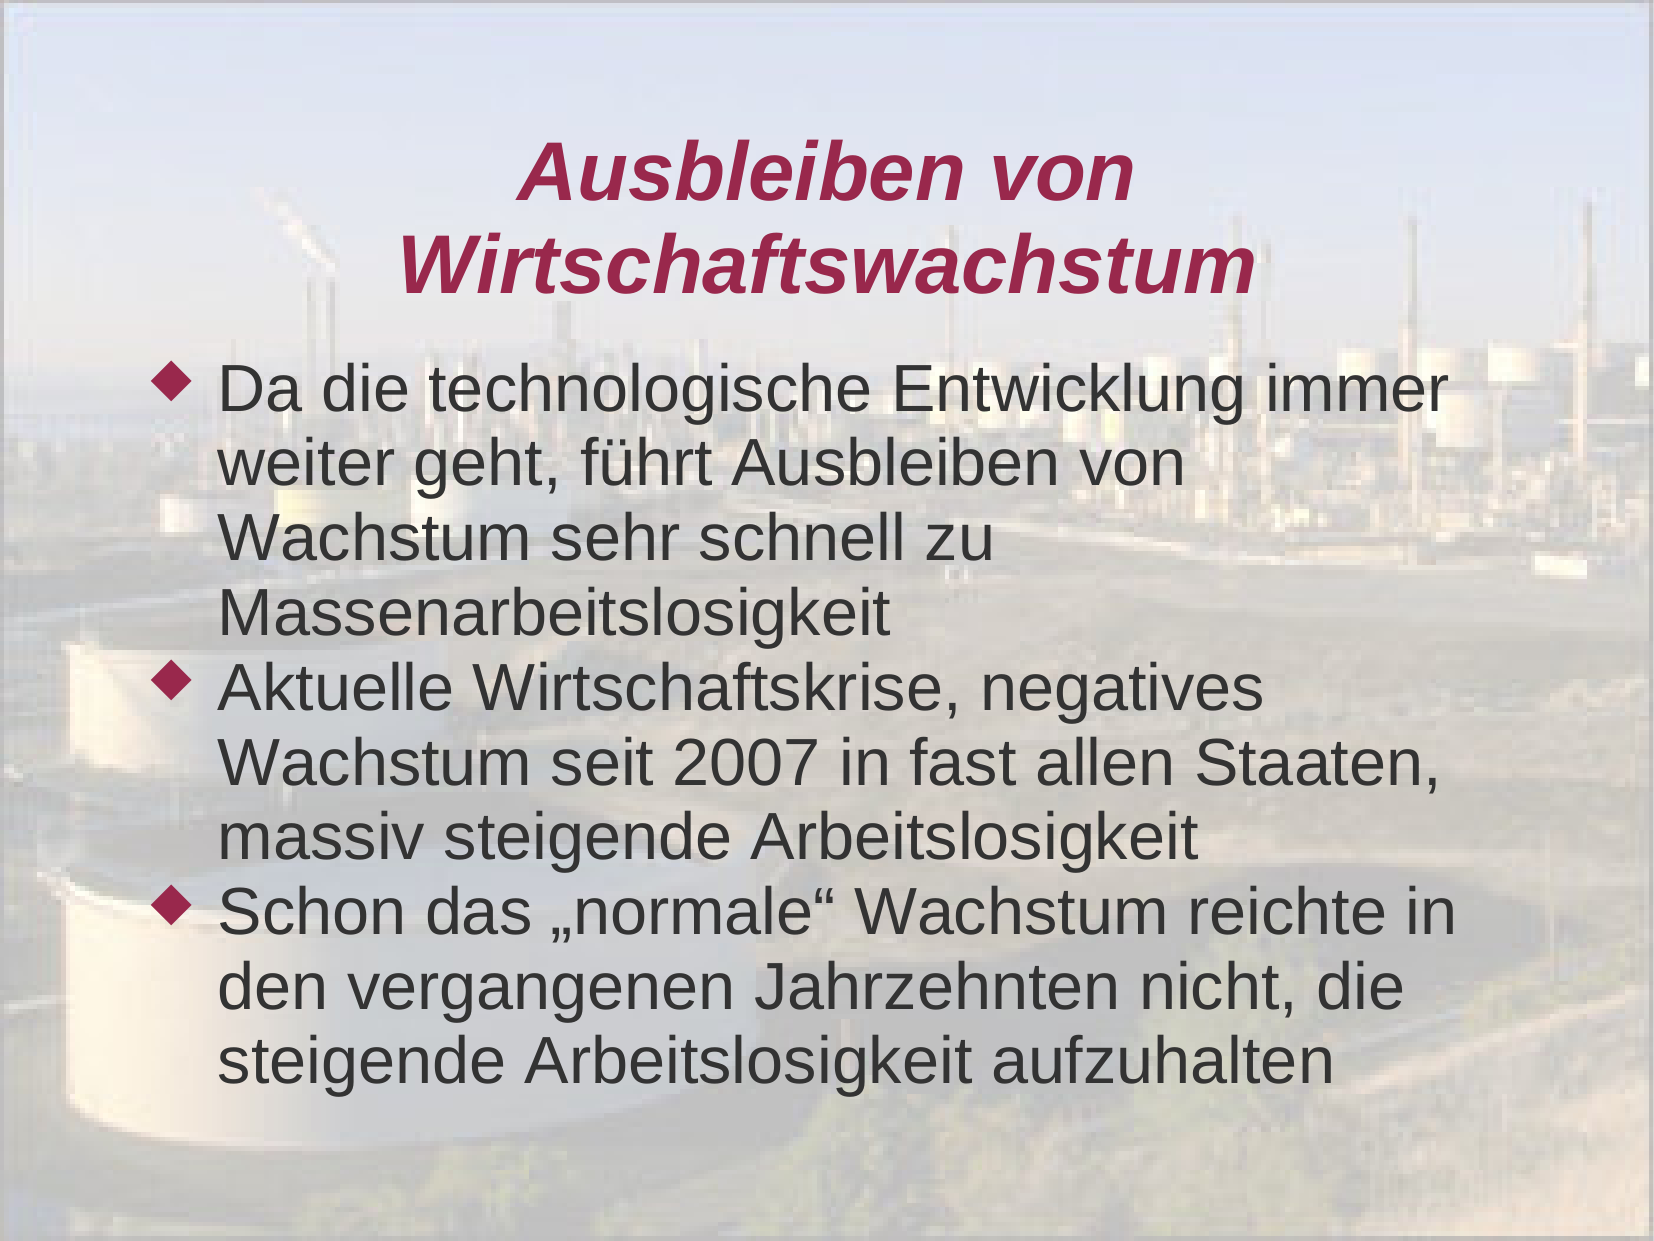

# Ausbleiben von Wirtschaftswachstum
Da die technologische Entwicklung immer weiter geht, führt Ausbleiben von Wachstum sehr schnell zu Massenarbeitslosigkeit
Aktuelle Wirtschaftskrise, negatives Wachstum seit 2007 in fast allen Staaten, massiv steigende Arbeitslosigkeit
Schon das „normale“ Wachstum reichte in den vergangenen Jahrzehnten nicht, die steigende Arbeitslosigkeit aufzuhalten